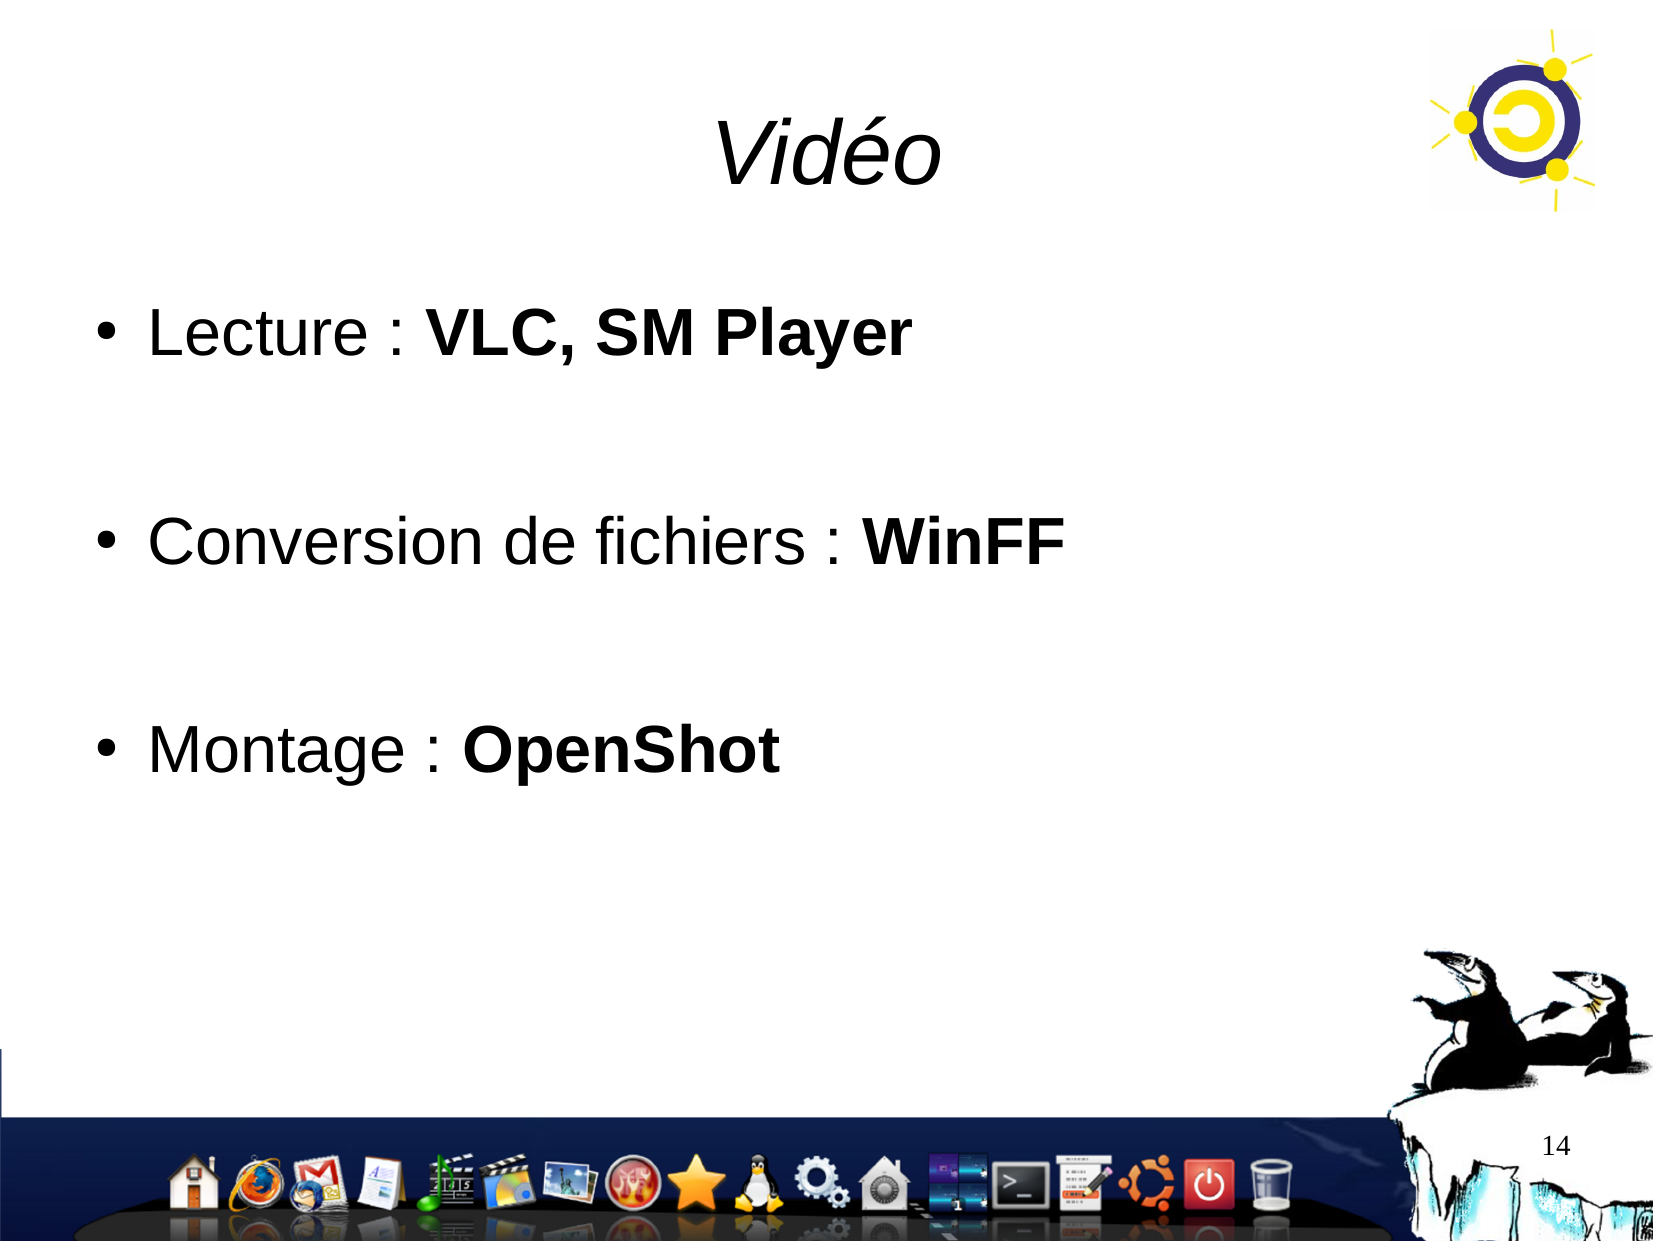

# Vidéo
Lecture : VLC, SM Player
Conversion de fichiers : WinFF
Montage : OpenShot
14